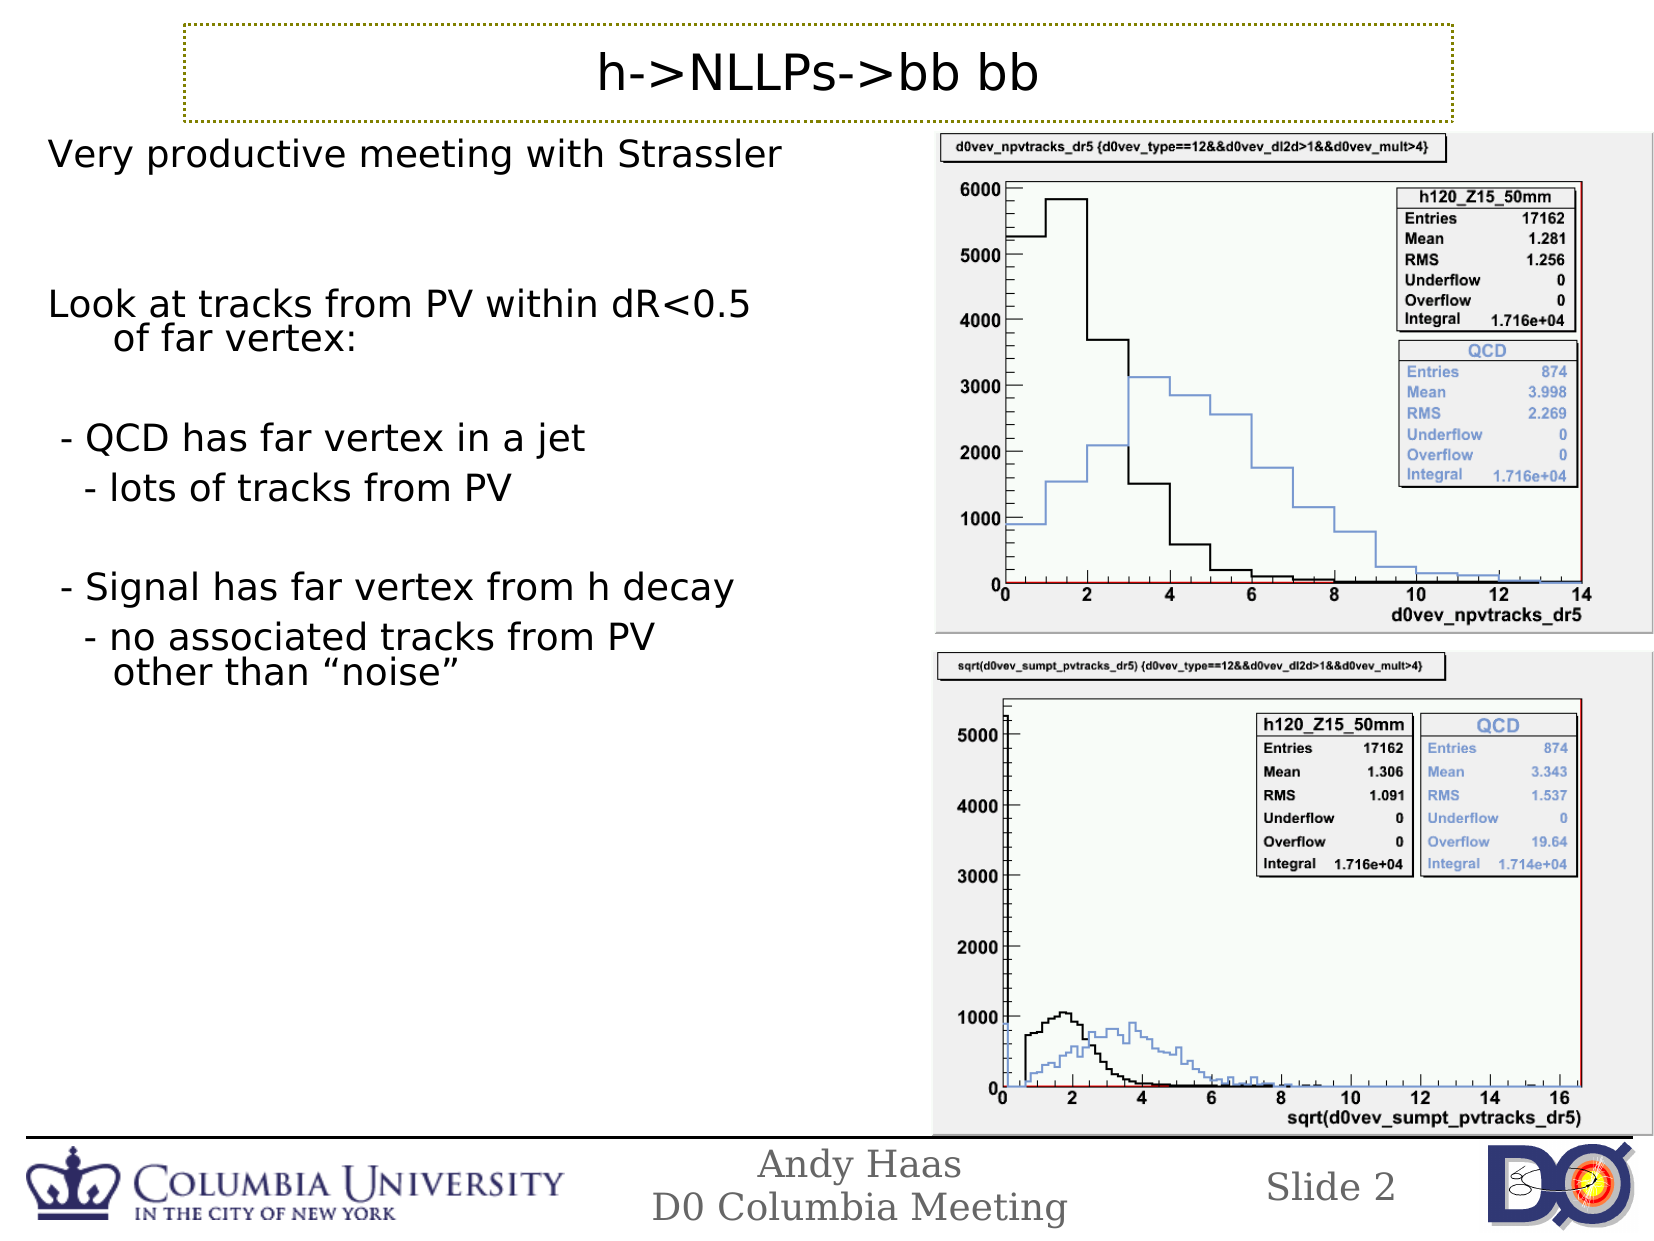

# h->NLLPs->bb bb
Very productive meeting with Strassler
Look at tracks from PV within dR<0.5
 of far vertex:
 - QCD has far vertex in a jet
 - lots of tracks from PV
 - Signal has far vertex from h decay
 - no associated tracks from PV
 other than “noise”